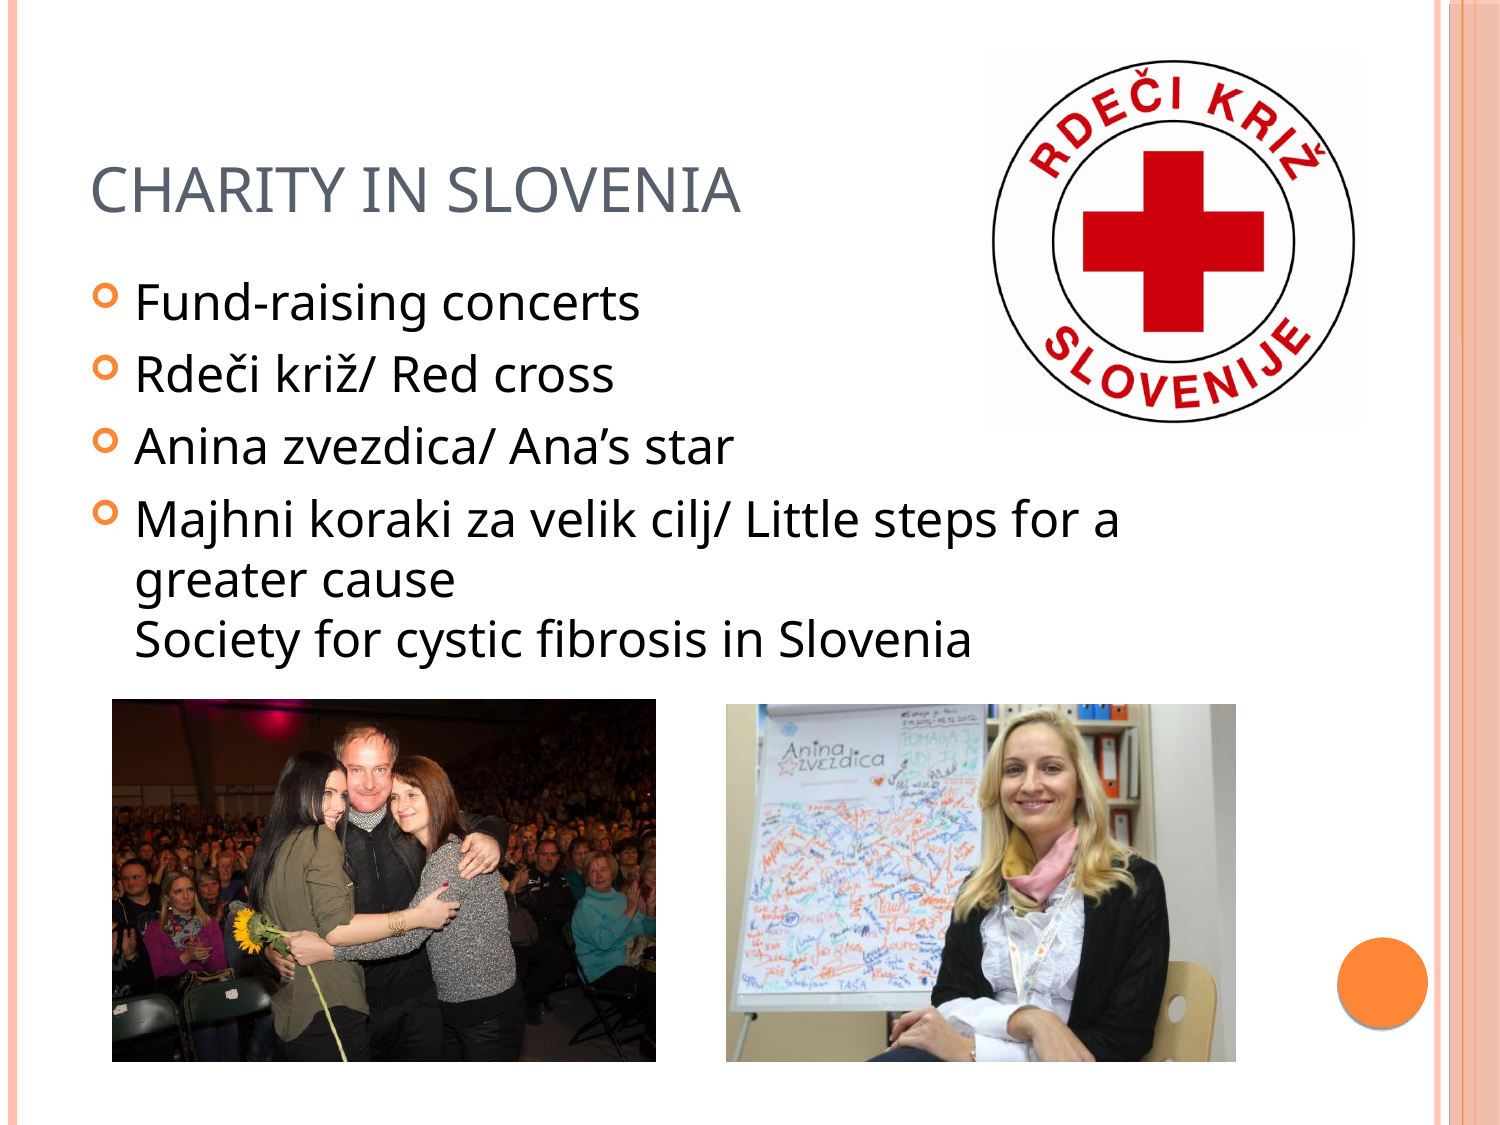

# Charity in slovenia
Fund-raising concerts
Rdeči križ/ Red cross
Anina zvezdica/ Ana’s star
Majhni koraki za velik cilj/ Little steps for a greater cause
Society for cystic fibrosis in Slovenia